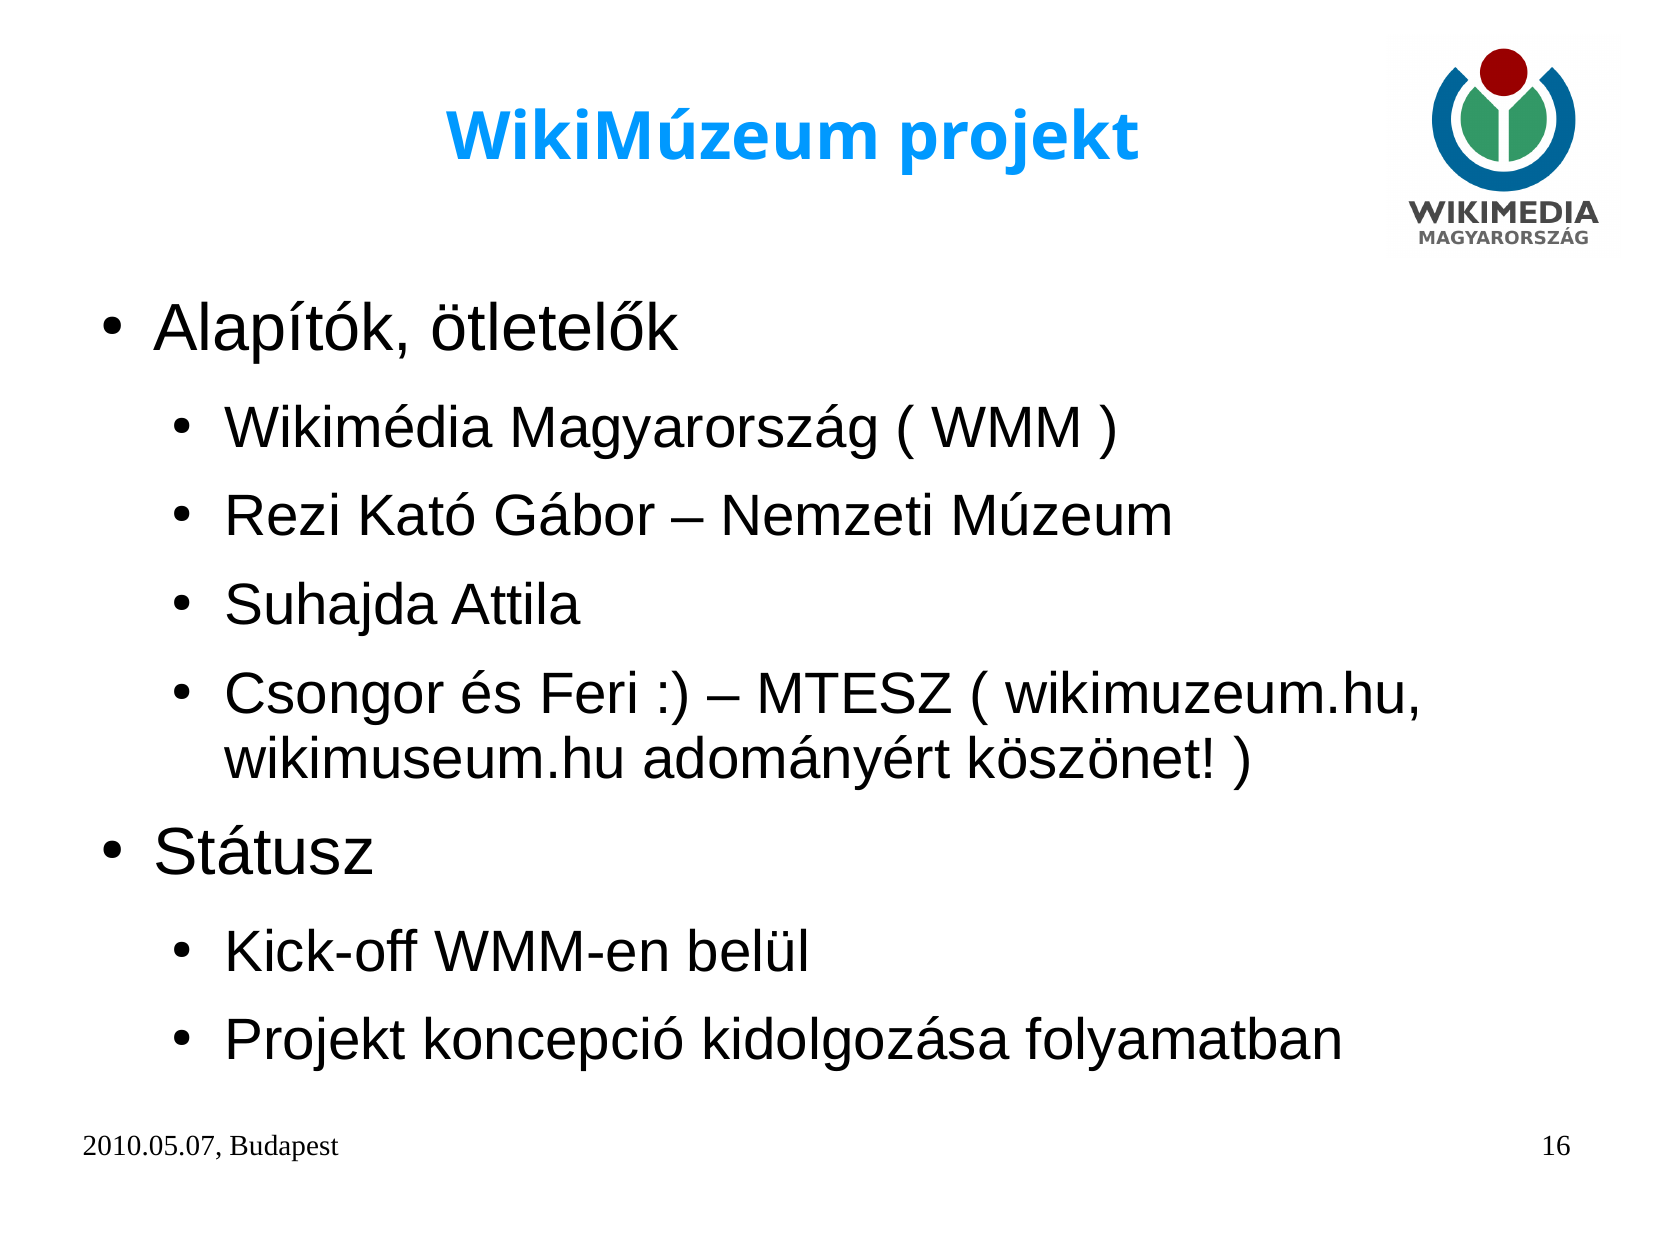

# WikiMúzeum projekt
Alapítók, ötletelők
Wikimédia Magyarország ( WMM )
Rezi Kató Gábor – Nemzeti Múzeum
Suhajda Attila
Csongor és Feri :) – MTESZ ( wikimuzeum.hu, wikimuseum.hu adományért köszönet! )
Státusz
Kick-off WMM-en belül
Projekt koncepció kidolgozása folyamatban
2010.05.07, Budapest
16